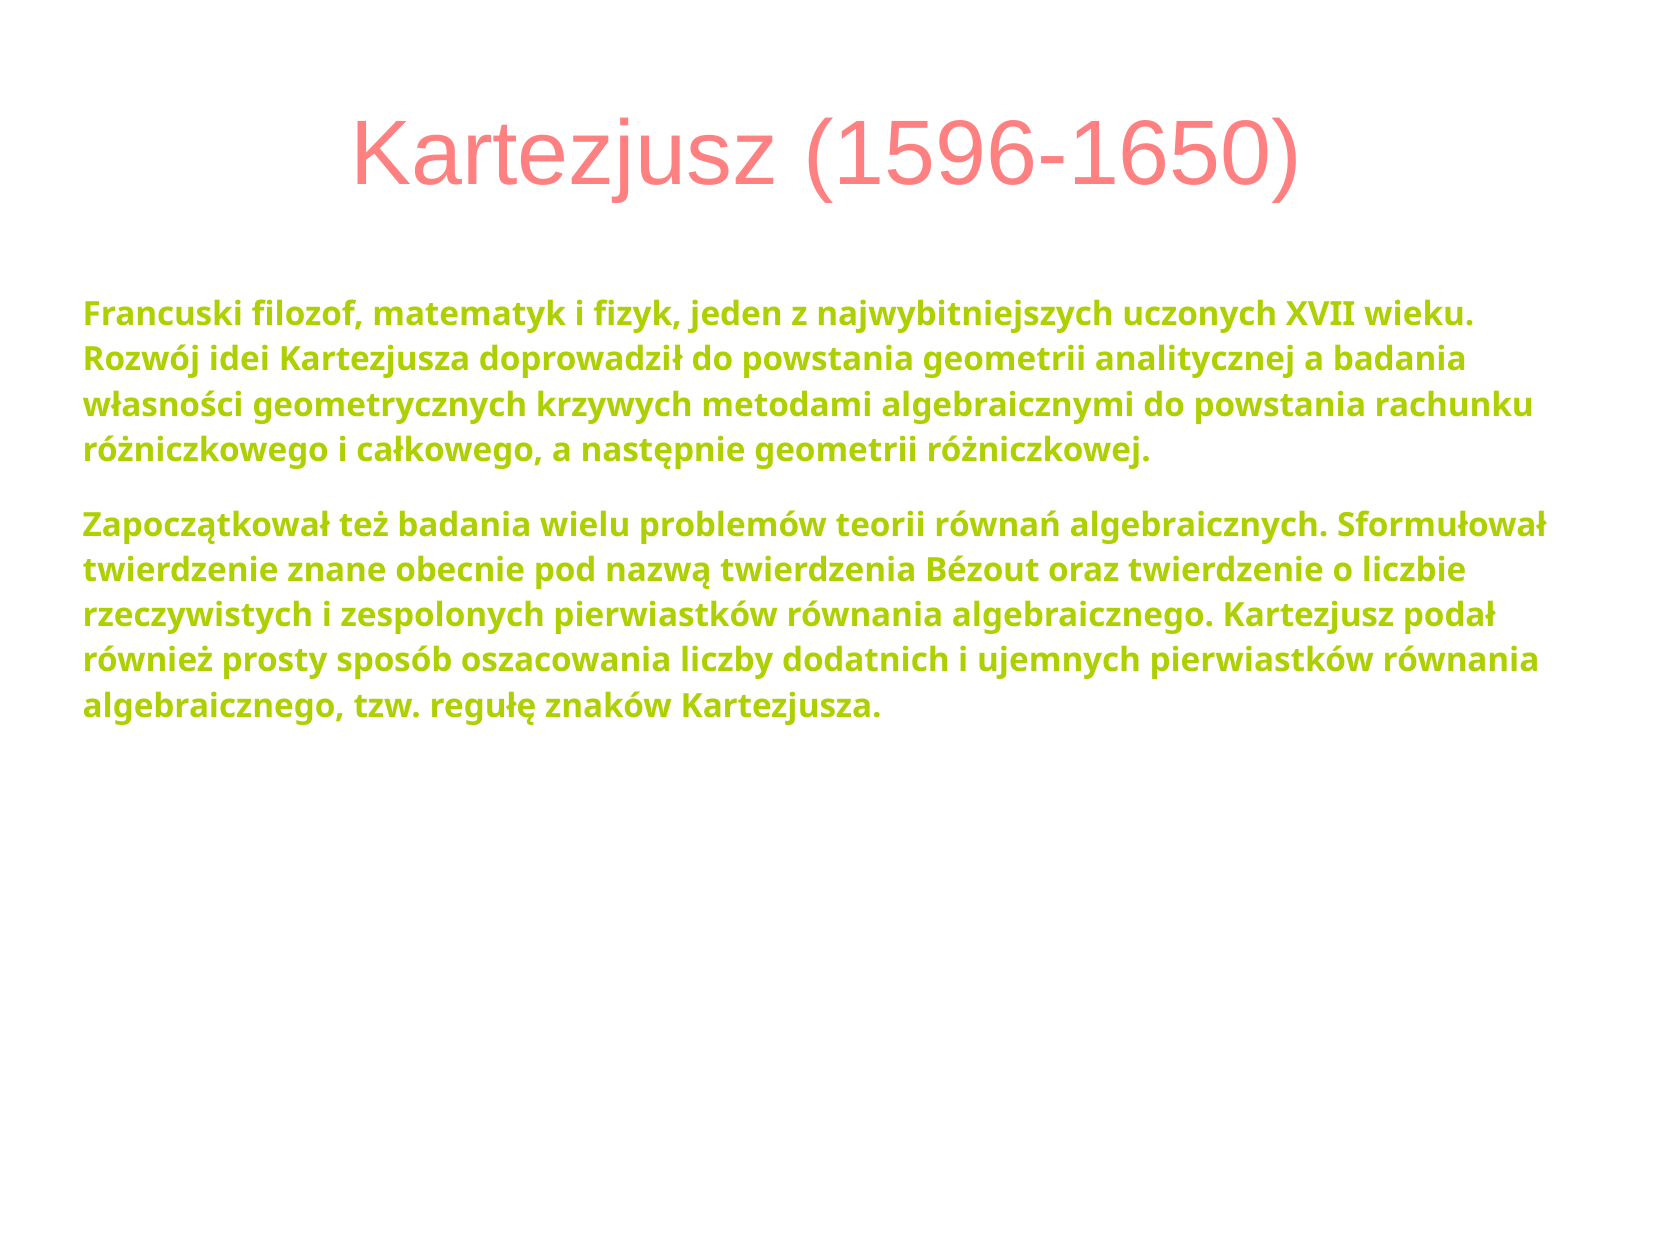

# Kartezjusz (1596-1650)
Francuski filozof, matematyk i fizyk, jeden z najwybitniejszych uczonych XVII wieku. Rozwój idei Kartezjusza doprowadził do powstania geometrii analitycznej a badania własności geometrycznych krzywych metodami algebraicznymi do powstania rachunku różniczkowego i całkowego, a następnie geometrii różniczkowej.
Zapoczątkował też badania wielu problemów teorii równań algebraicznych. Sformułował twierdzenie znane obecnie pod nazwą twierdzenia Bézout oraz twierdzenie o liczbie rzeczywistych i zespolonych pierwiastków równania algebraicznego. Kartezjusz podał również prosty sposób oszacowania liczby dodatnich i ujemnych pierwiastków równania algebraicznego, tzw. regułę znaków Kartezjusza.